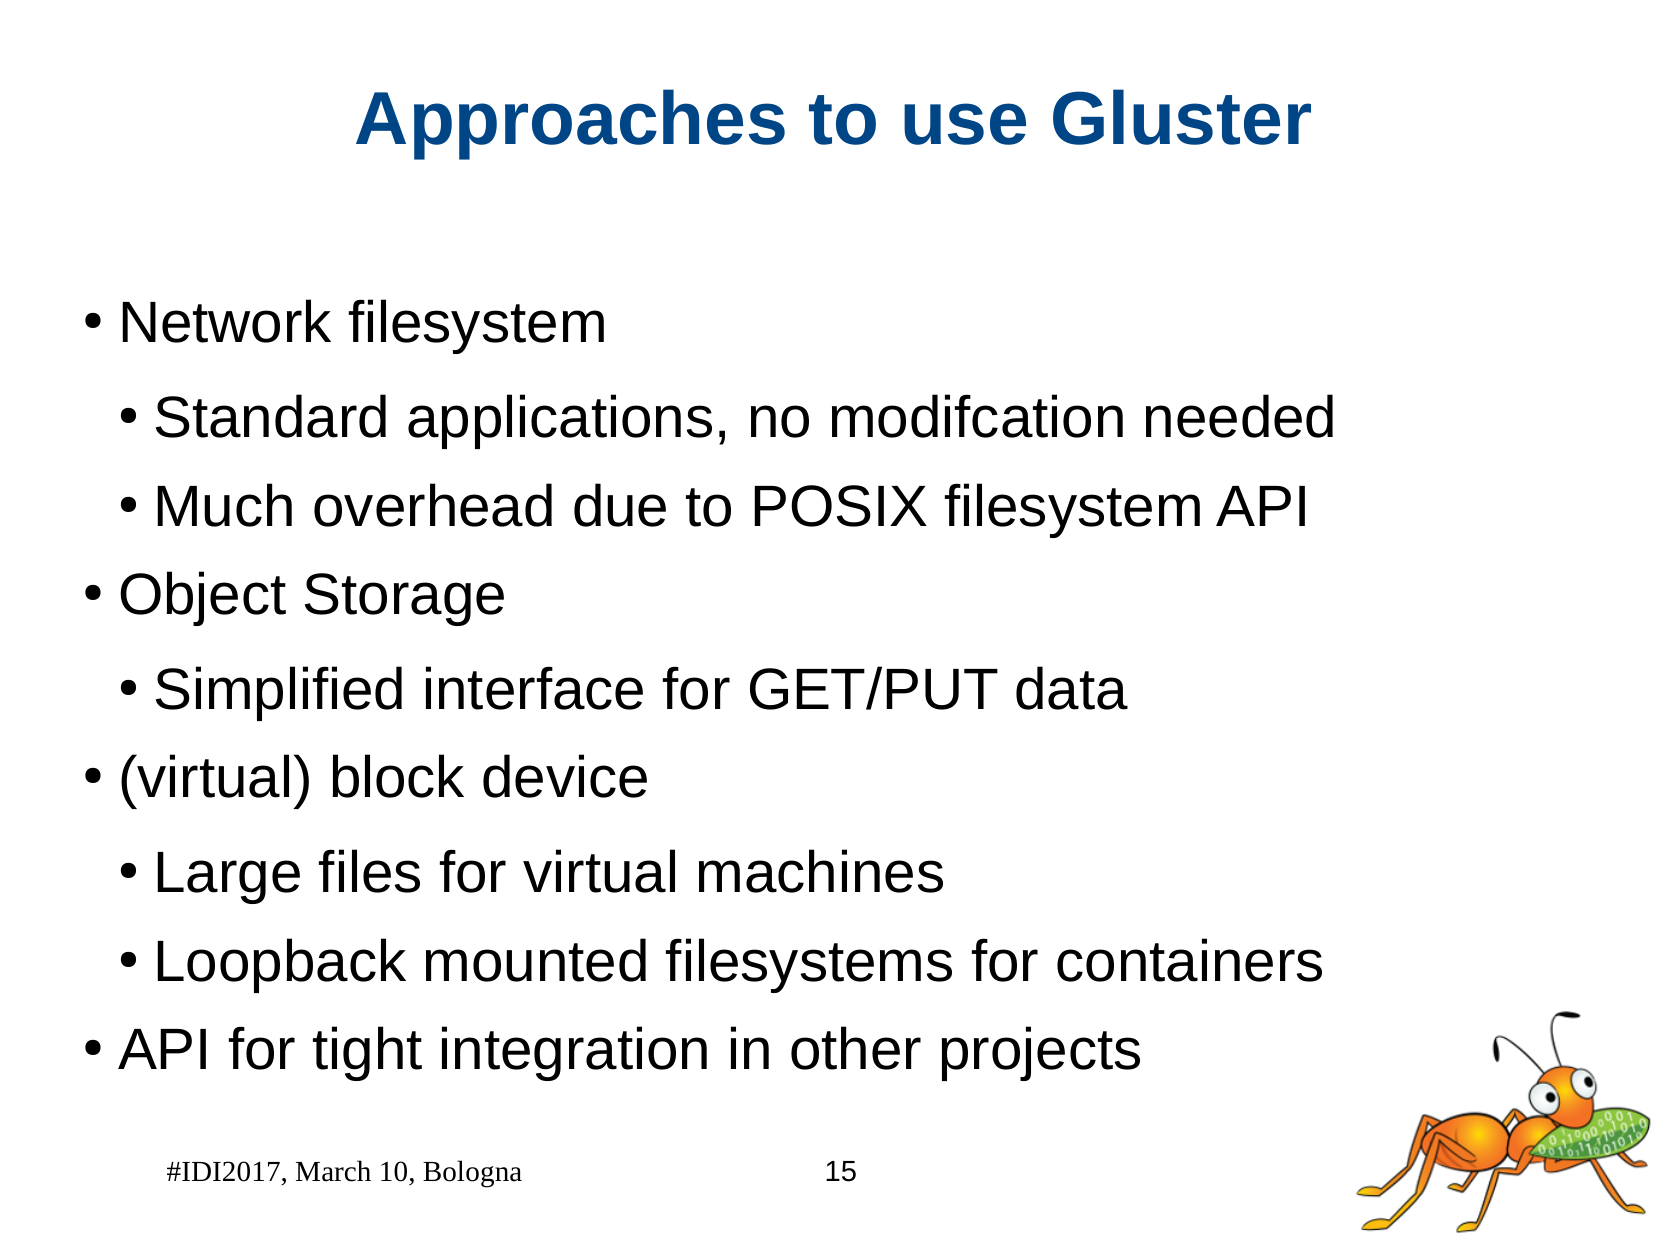

Approaches to use Gluster
# Network filesystem
Standard applications, no modifcation needed
Much overhead due to POSIX filesystem API
Object Storage
Simplified interface for GET/PUT data
(virtual) block device
Large files for virtual machines
Loopback mounted filesystems for containers
API for tight integration in other projects
#IDI2017, March 10, Bologna
15